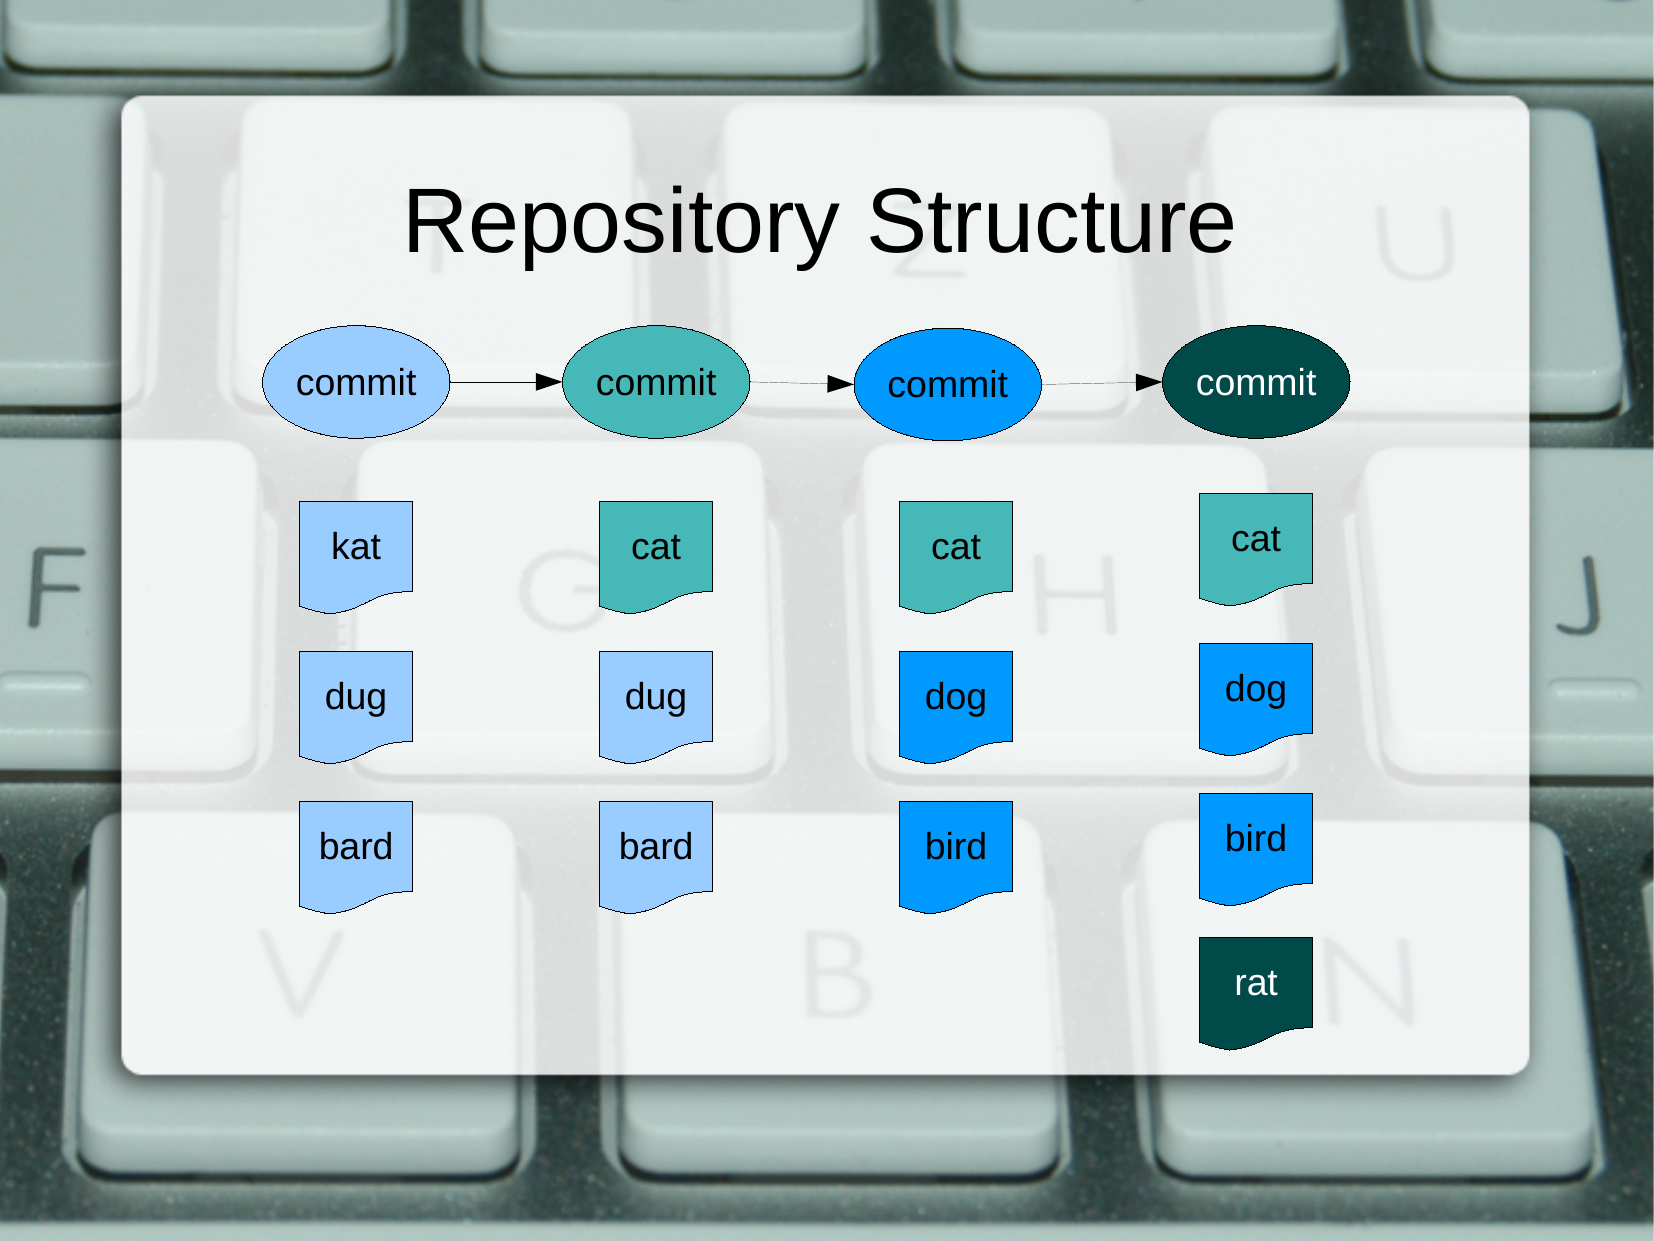

# Repository Structure
commit
commit
commit
commit
cat
kat
cat
cat
dog
dug
dug
dog
bird
bard
bard
bird
rat